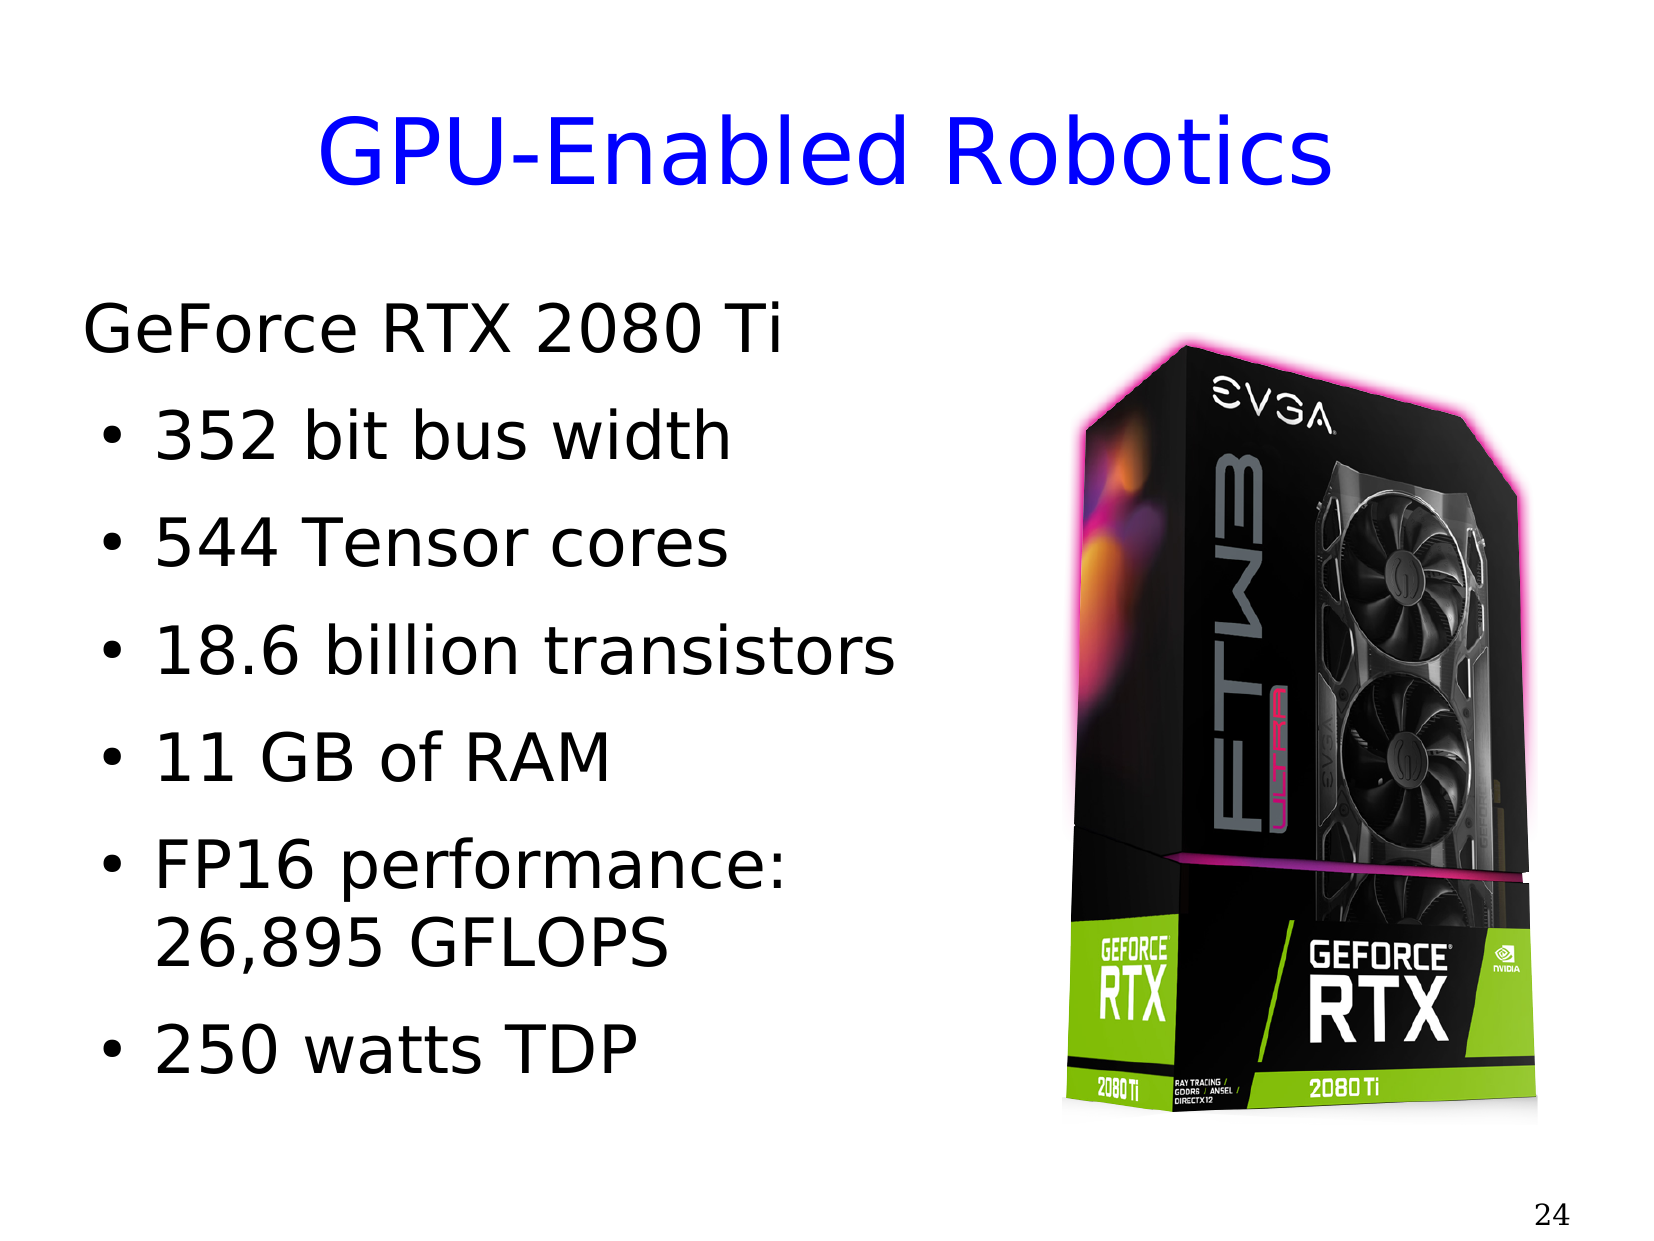

# GPU-Enabled Robotics
GeForce RTX 2080 Ti
352 bit bus width
544 Tensor cores
18.6 billion transistors
11 GB of RAM
FP16 performance: 26,895 GFLOPS
250 watts TDP
24